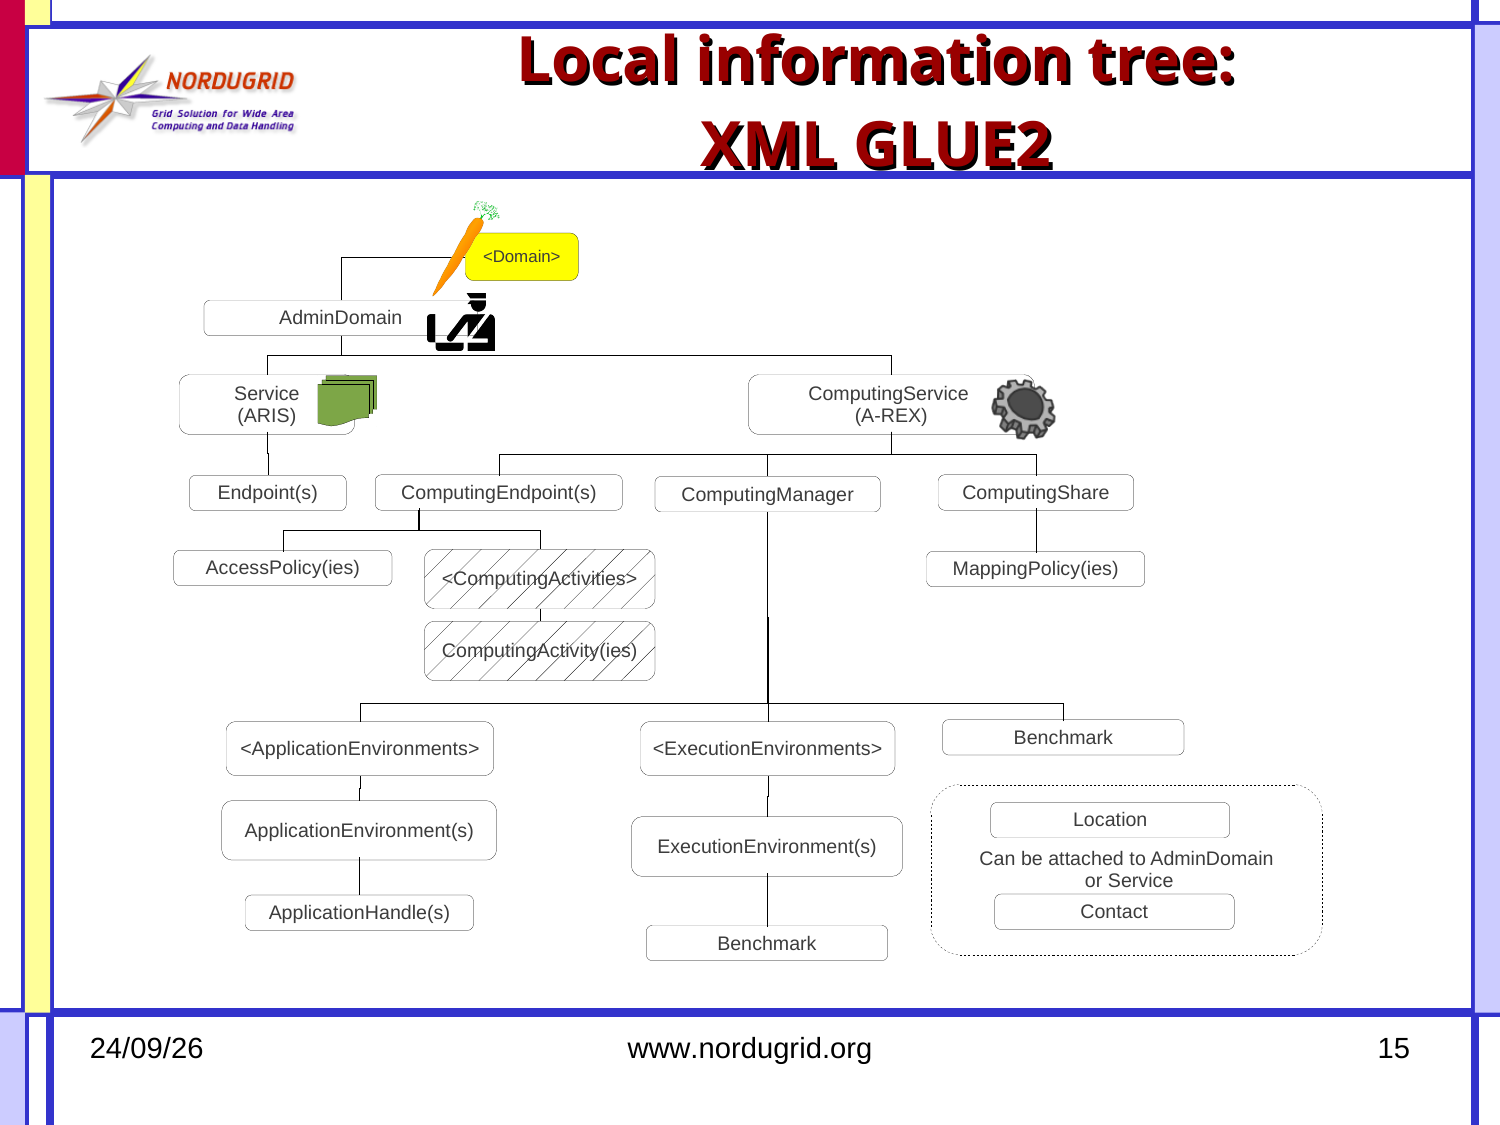

# Local information tree: XML GLUE2
www.nordugrid.org
15